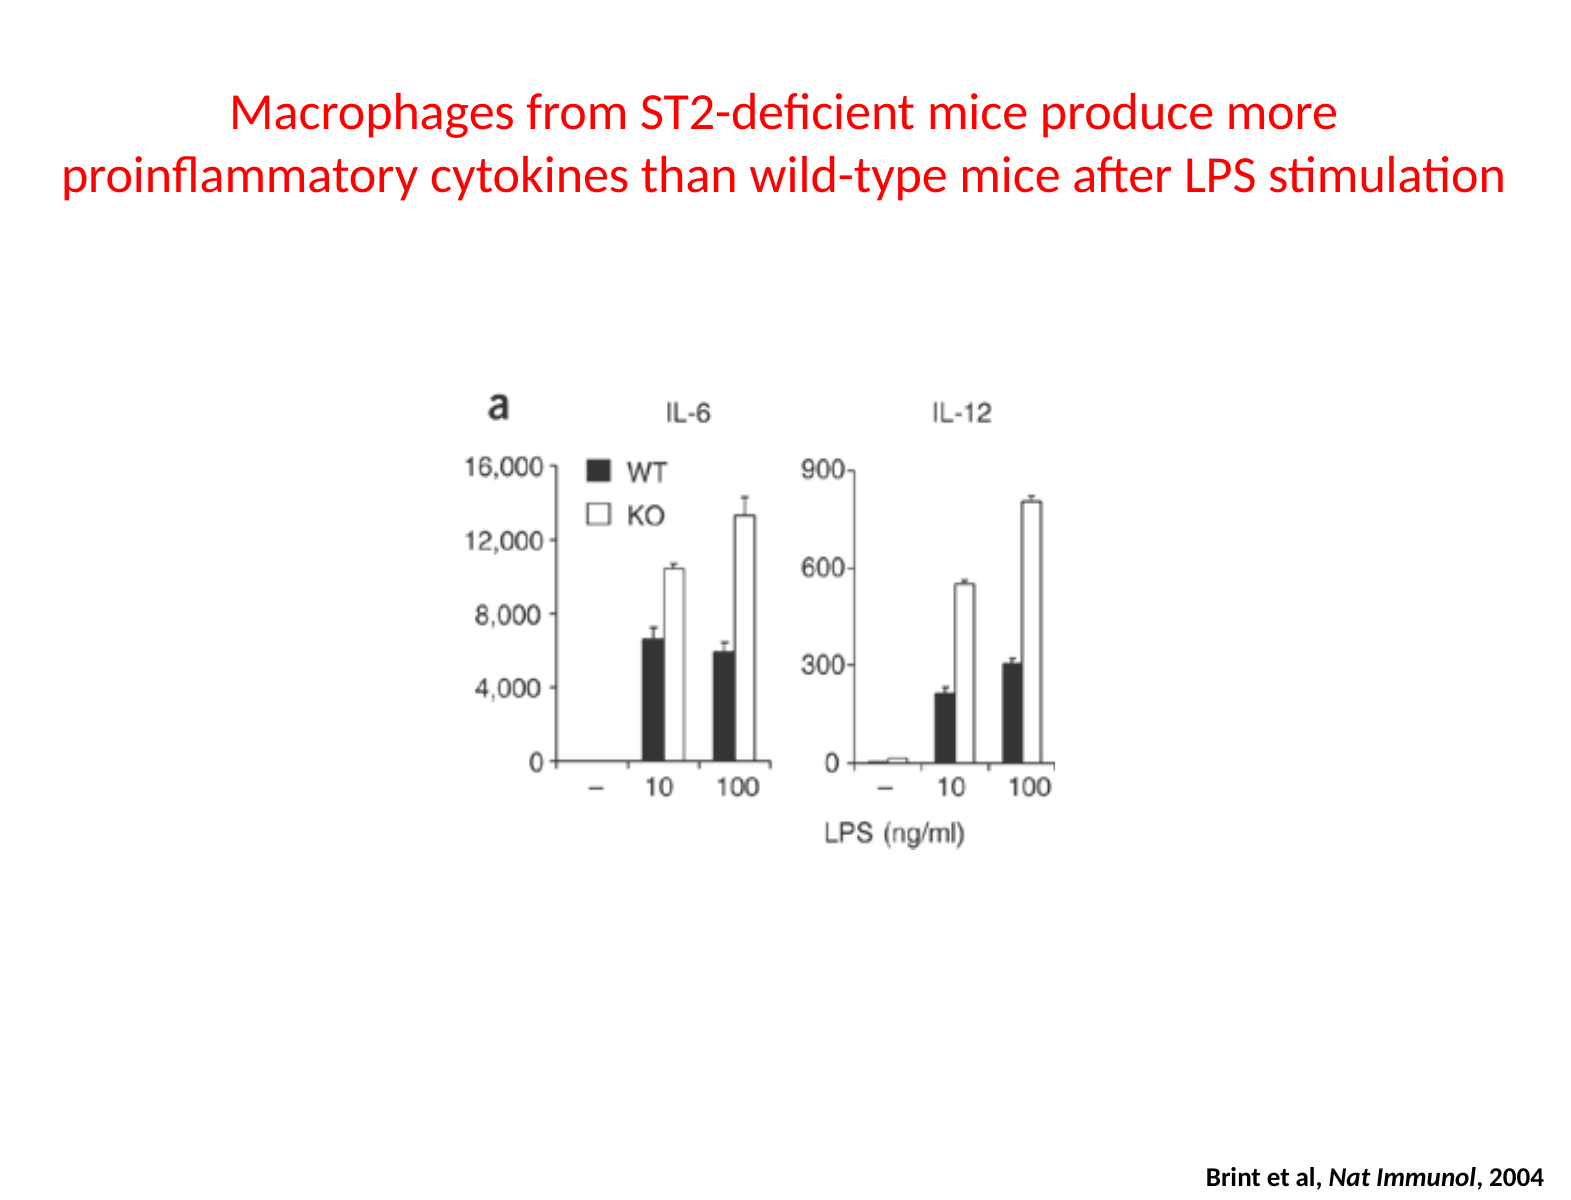

Macrophages from ST2-deficient mice produce more proinflammatory cytokines than wild-type mice after LPS stimulation
Brint et al, Nat Immunol, 2004